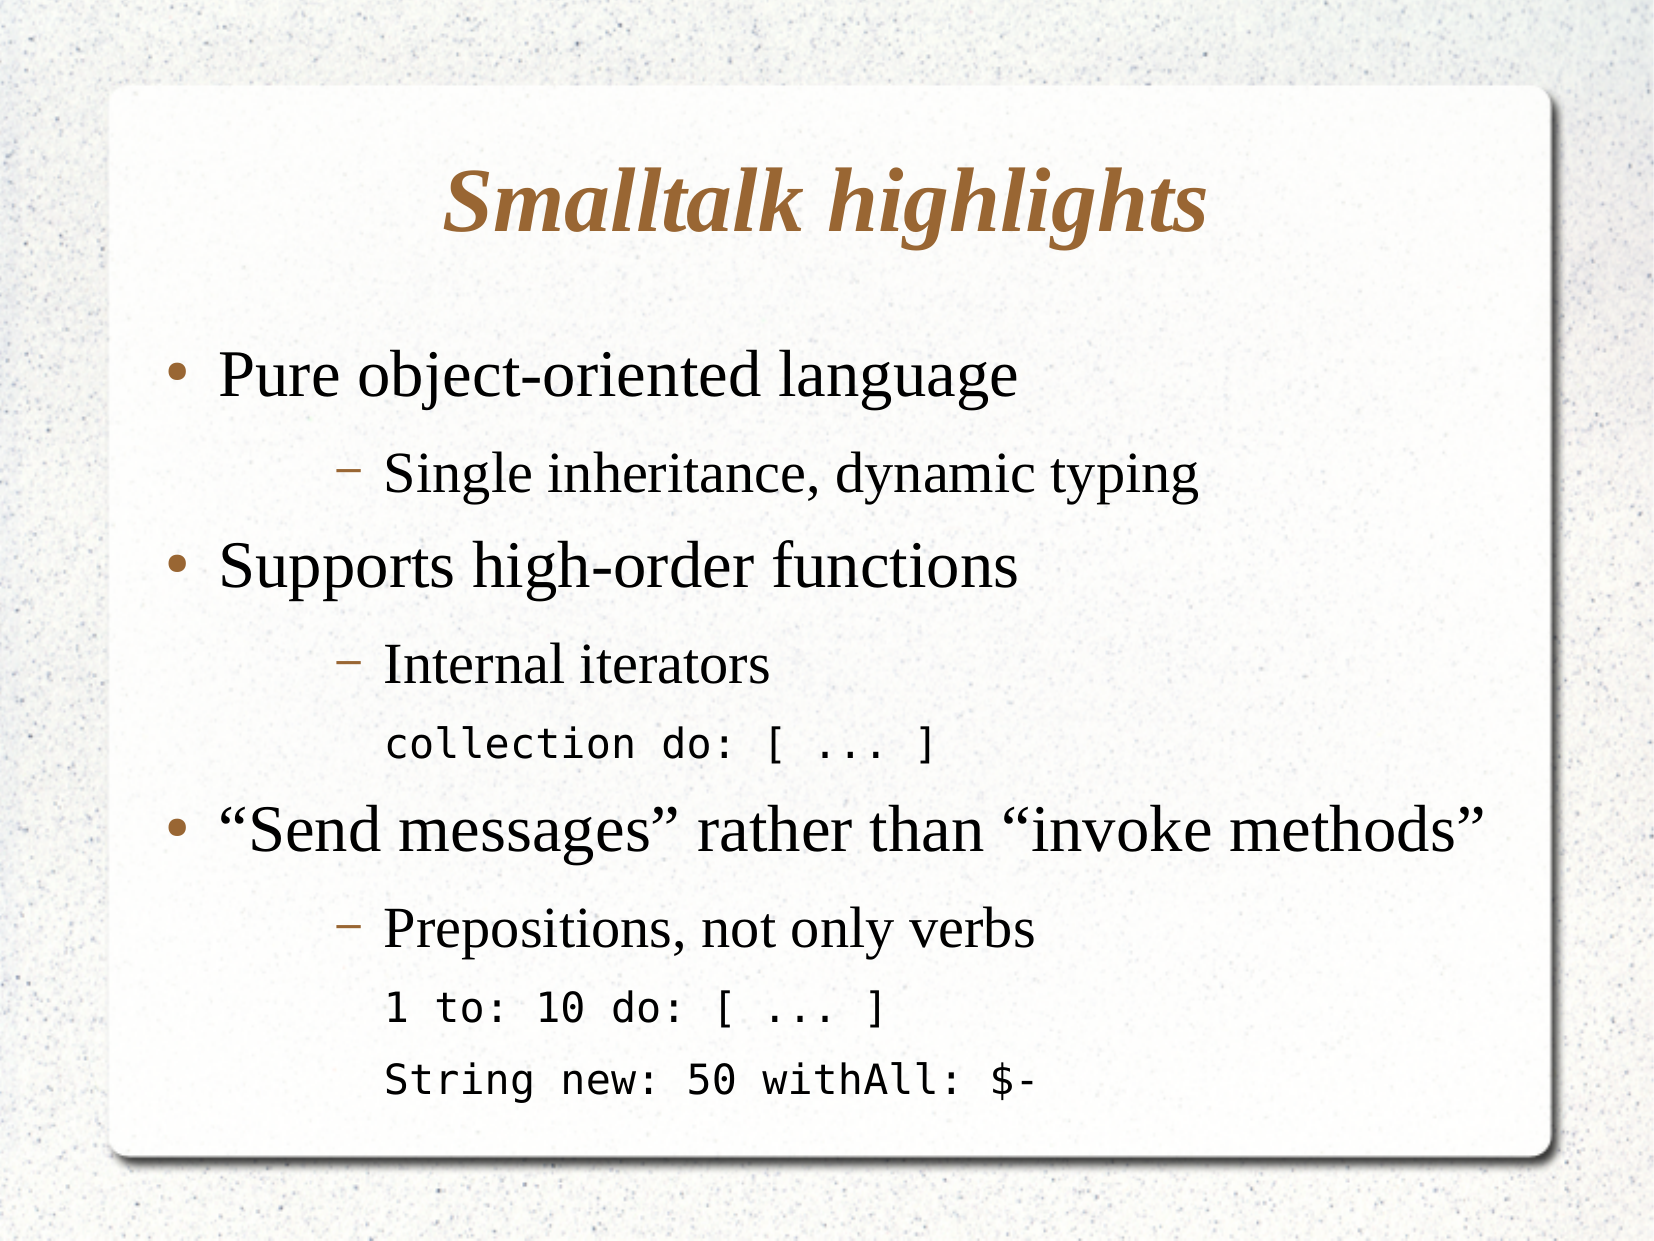

# Smalltalk highlights
Pure object-oriented language
Single inheritance, dynamic typing
Supports high-order functions
Internal iterators
collection do: [ ... ]
“Send messages” rather than “invoke methods”
Prepositions, not only verbs
1 to: 10 do: [ ... ]
String new: 50 withAll: $-